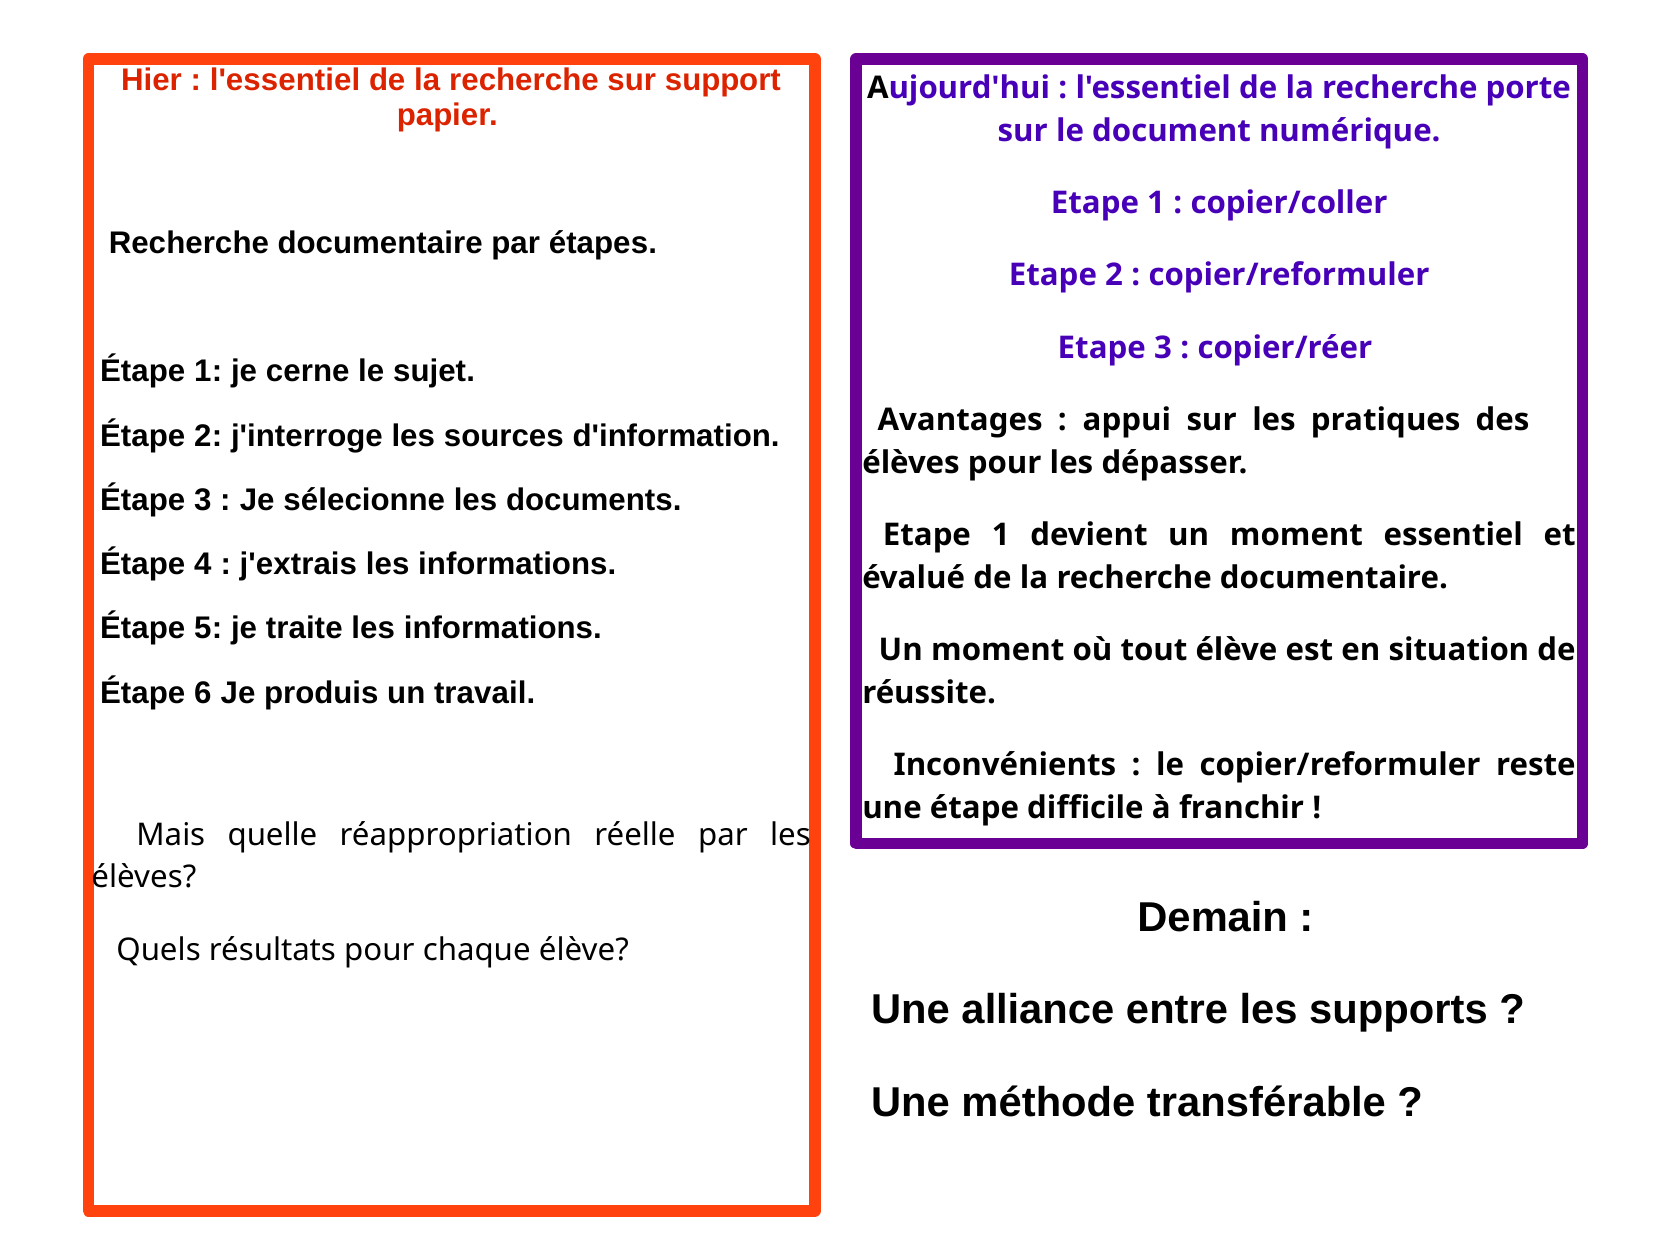

# Hier : l'essentiel de la recherche sur support papier.
 Recherche documentaire par étapes.
 Étape 1: je cerne le sujet.
 Étape 2: j'interroge les sources d'information.
 Étape 3 : Je sélecionne les documents.
 Étape 4 : j'extrais les informations.
 Étape 5: je traite les informations.
 Étape 6 Je produis un travail.
 Mais quelle réappropriation réelle par les élèves?
 Quels résultats pour chaque élève?
Aujourd'hui : l'essentiel de la recherche porte sur le document numérique.
Etape 1 : copier/coller
Etape 2 : copier/reformuler
Etape 3 : copier/réer
 Avantages : appui sur les pratiques des élèves pour les dépasser.
 Etape 1 devient un moment essentiel et évalué de la recherche documentaire.
 Un moment où tout élève est en situation de réussite.
 Inconvénients : le copier/reformuler reste une étape difficile à franchir !
Demain :
Une alliance entre les supports ?
Une méthode transférable ?